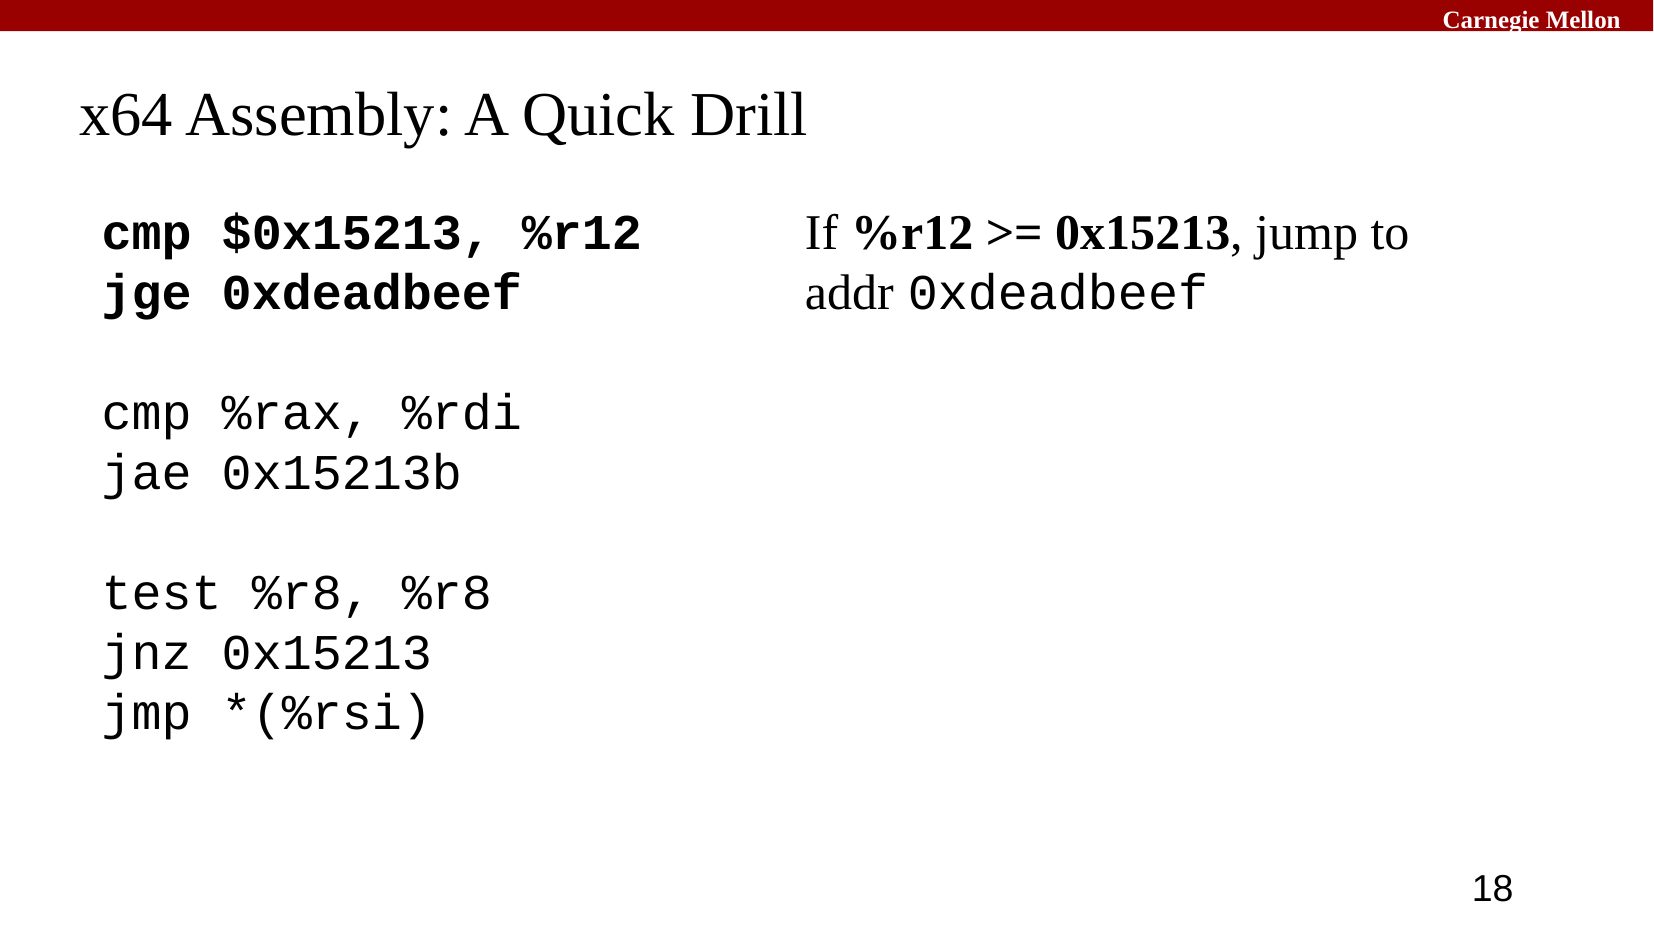

# x64 Assembly: A Quick Drill
If %r12 >= 0x15213, jump to addr 0xdeadbeef
cmp $0x15213, %r12
jge 0xdeadbeef
cmp %rax, %rdi
jae 0x15213b
test %r8, %r8
jnz 0x15213
jmp *(%rsi)